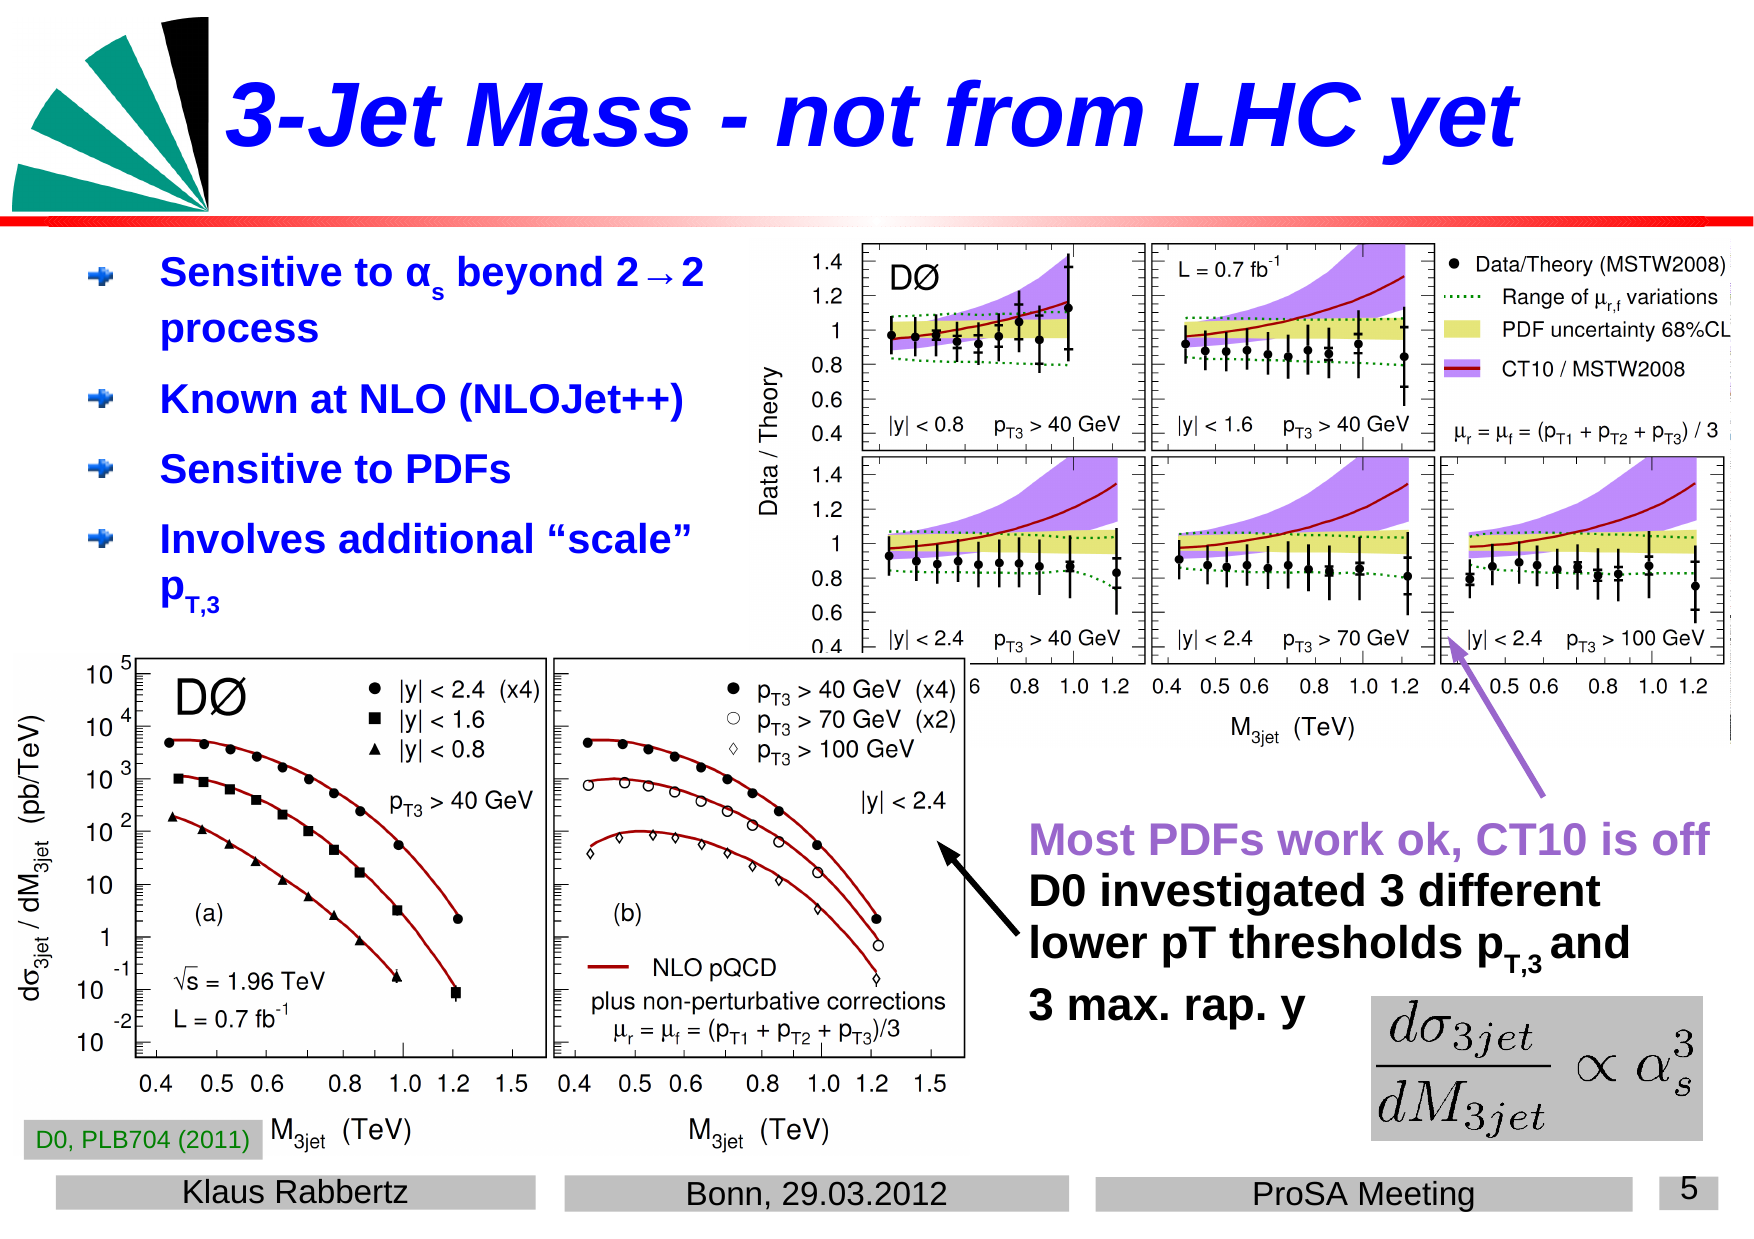

# 3-Jet Mass - not from LHC yet
Sensitive to αs beyond 2→2 process
Known at NLO (NLOJet++)
Sensitive to PDFs
Involves additional “scale” pT,3
Most PDFs work ok, CT10 is off
D0 investigated 3 different
lower pT thresholds pT,3 and
3 max. rap. y
D0, PLB704 (2011)